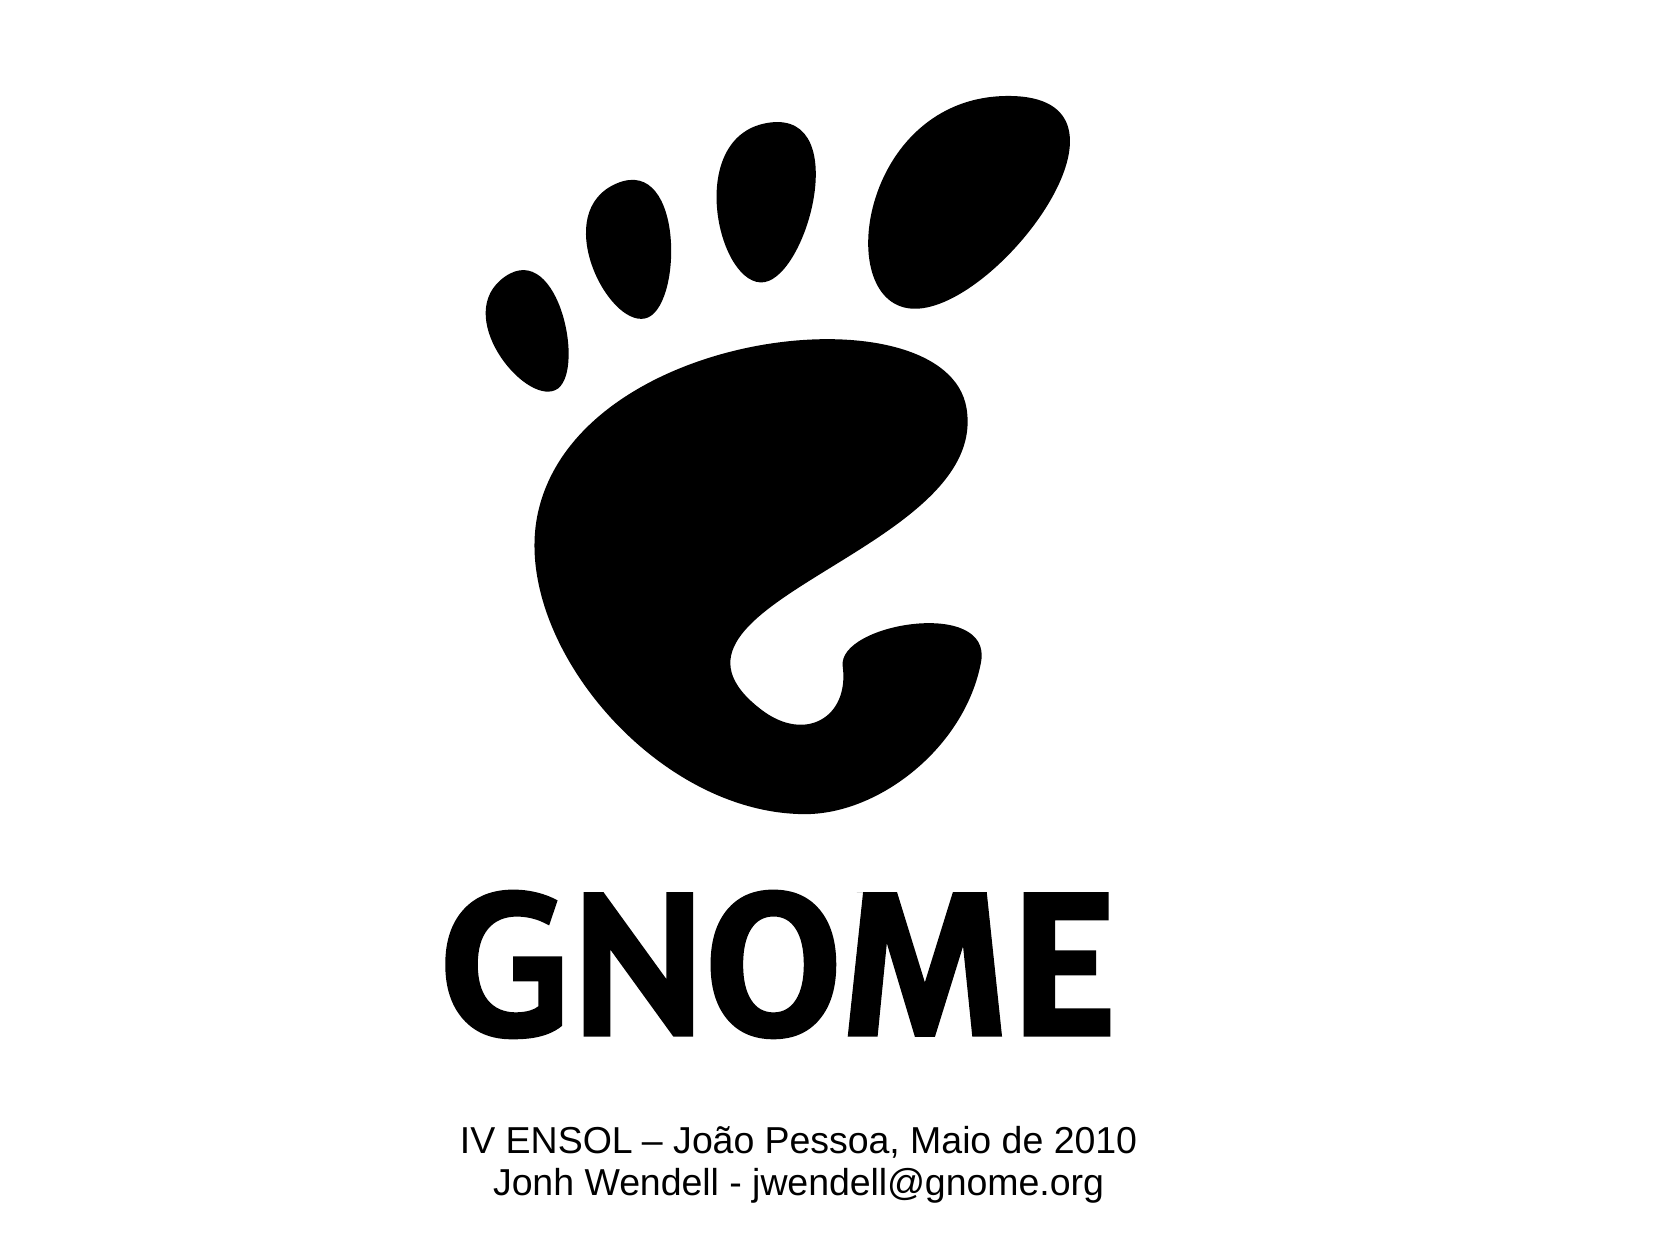

IV ENSOL – João Pessoa, Maio de 2010
Jonh Wendell - jwendell@gnome.org